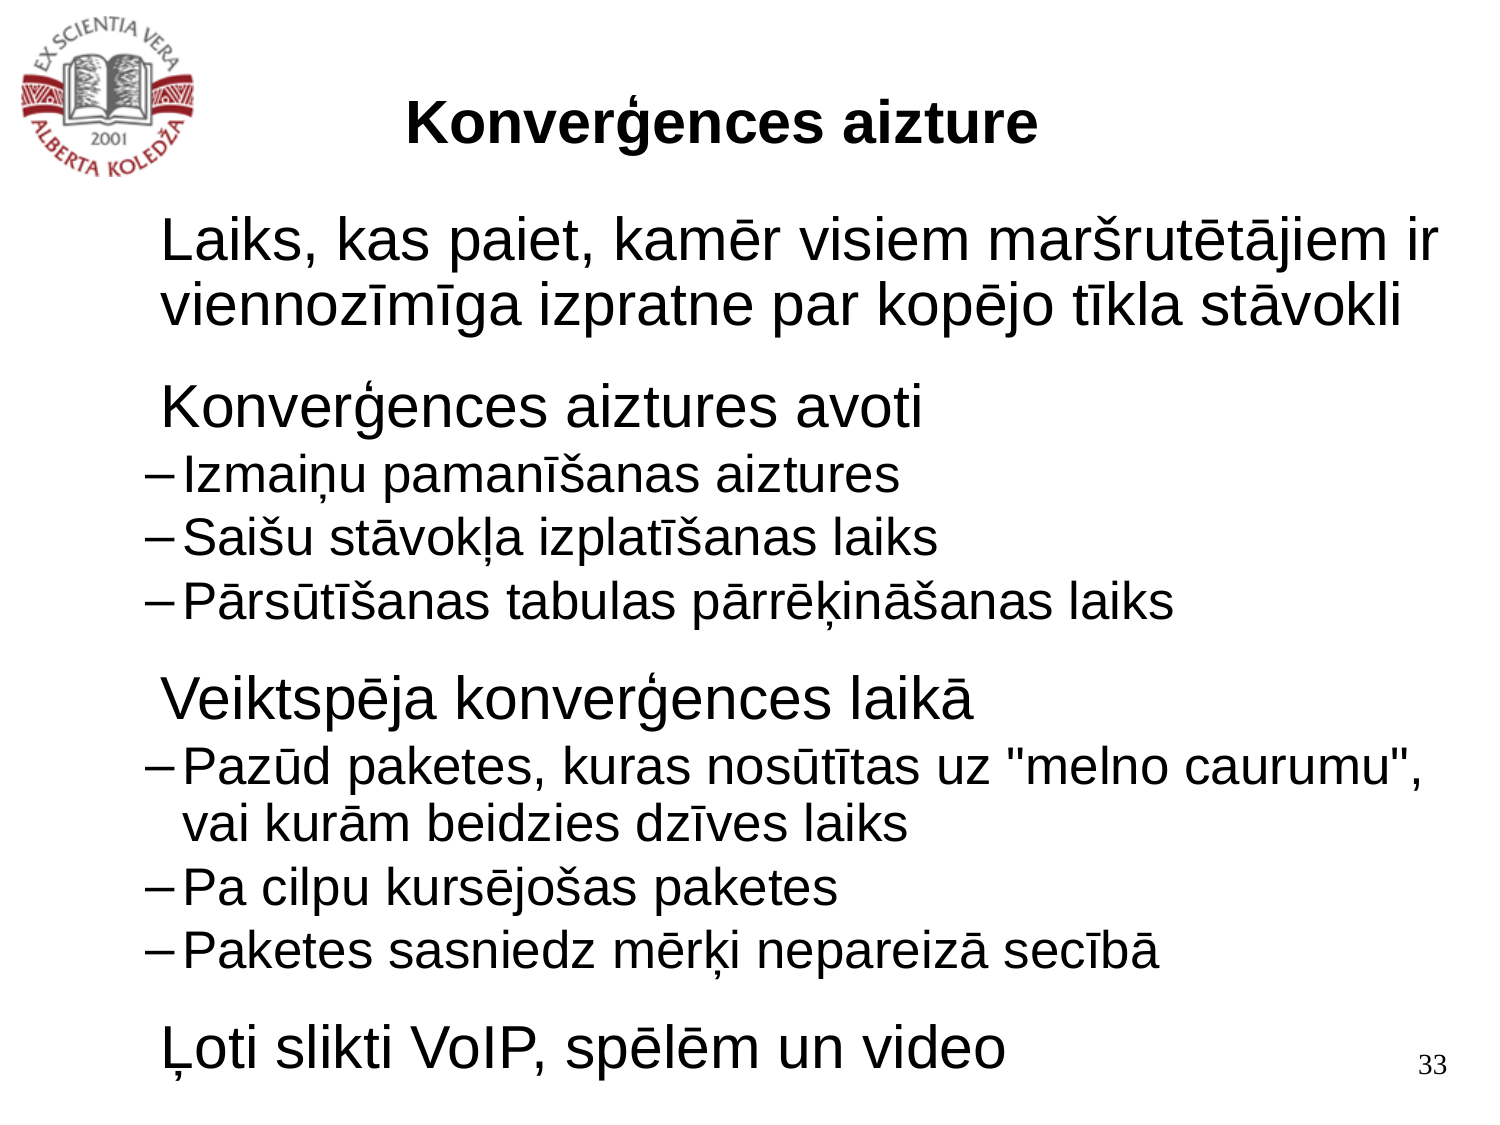

# Konverģences aizture
Laiks, kas paiet, kamēr visiem maršrutētājiem ir viennozīmīga izpratne par kopējo tīkla stāvokli
Konverģences aiztures avoti
Izmaiņu pamanīšanas aiztures
Saišu stāvokļa izplatīšanas laiks
Pārsūtīšanas tabulas pārrēķināšanas laiks
Veiktspēja konverģences laikā
Pazūd paketes, kuras nosūtītas uz "melno caurumu", vai kurām beidzies dzīves laiks
Pa cilpu kursējošas paketes
Paketes sasniedz mērķi nepareizā secībā
Ļoti slikti VoIP, spēlēm un video